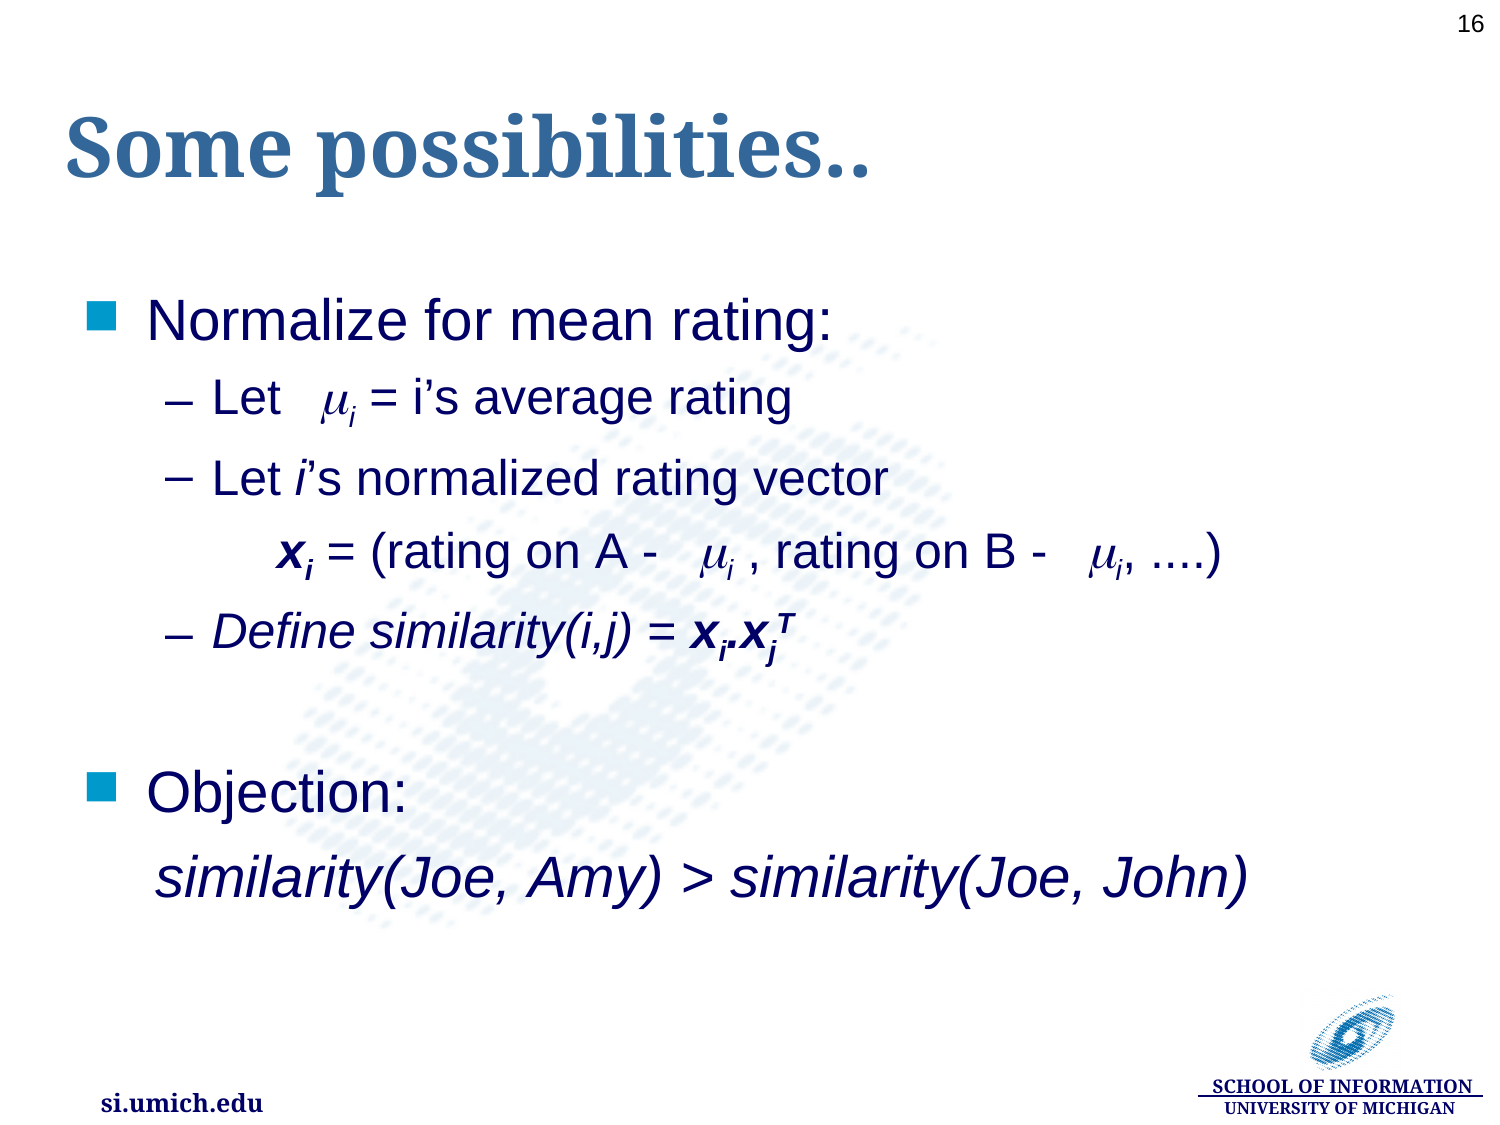

# Some possibilities..
Normalize for mean rating:
Let i = i’s average rating
Let i’s normalized rating vector
 xi = (rating on A - i , rating on B - i, ....)
Define similarity(i,j) = xi.xjT
Objection:
 similarity(Joe, Amy) > similarity(Joe, John)